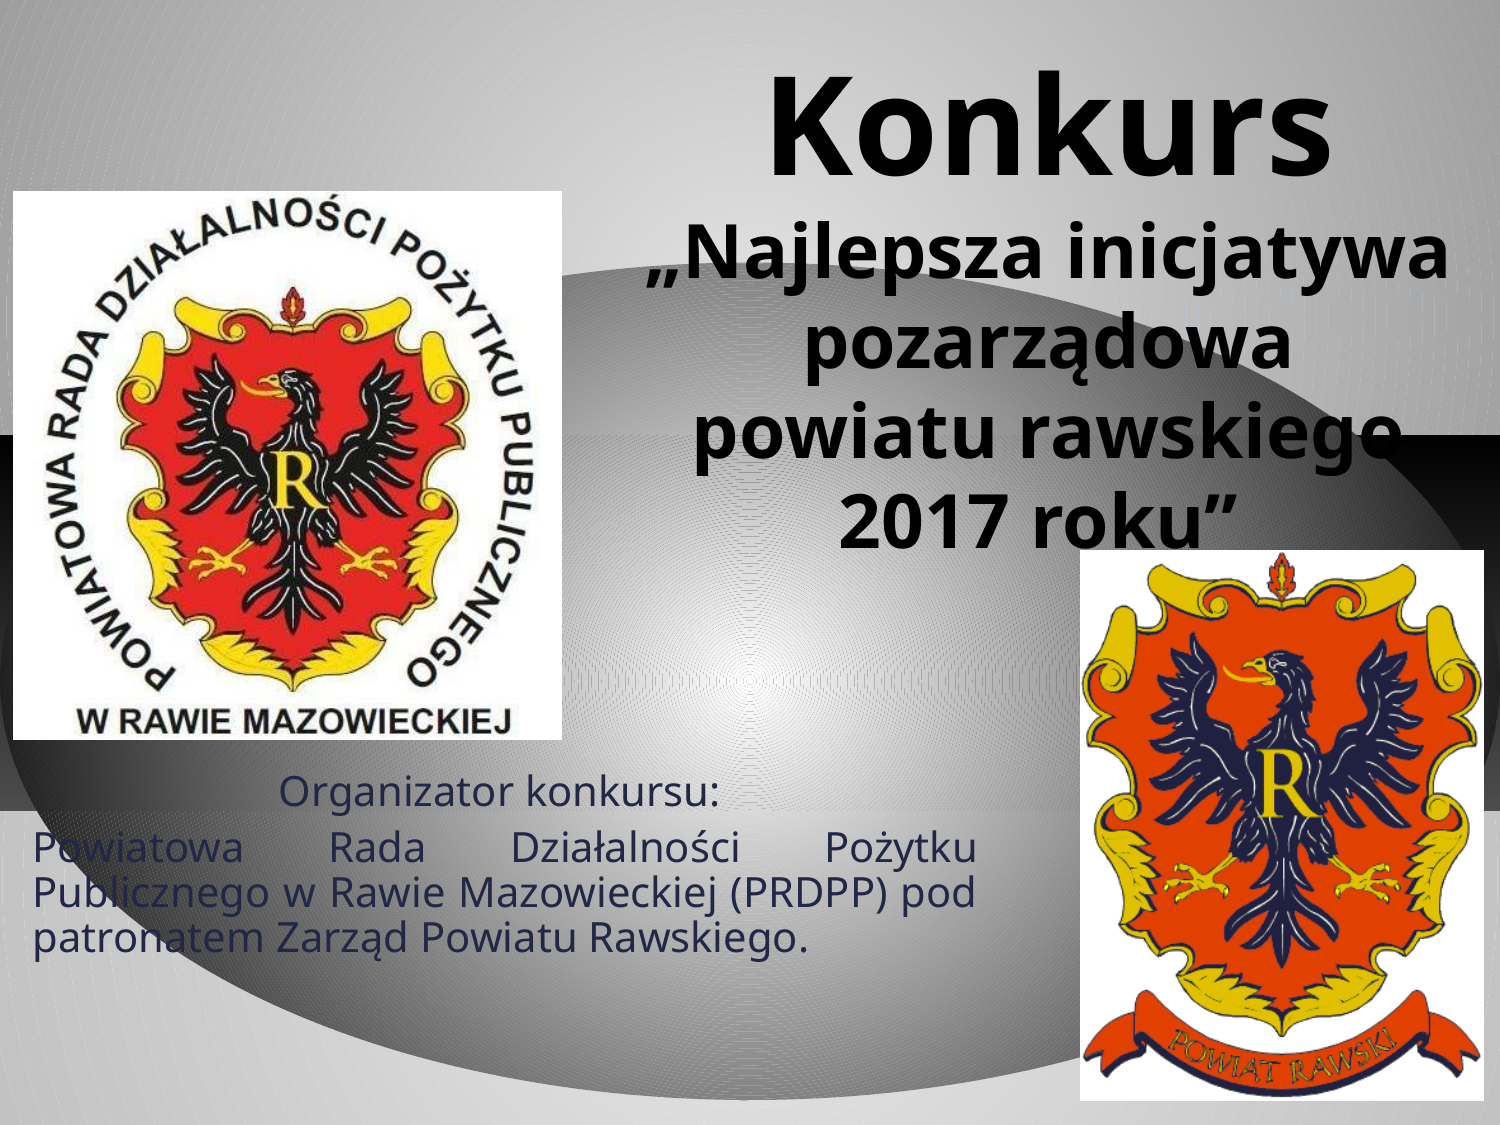

Konkurs
„Najlepsza inicjatywa pozarządowa powiatu rawskiego 2017 roku”
# Organizator konkursu:
Powiatowa Rada Działalności Pożytku Publicznego w Rawie Mazowieckiej (PRDPP) pod patronatem Zarząd Powiatu Rawskiego.